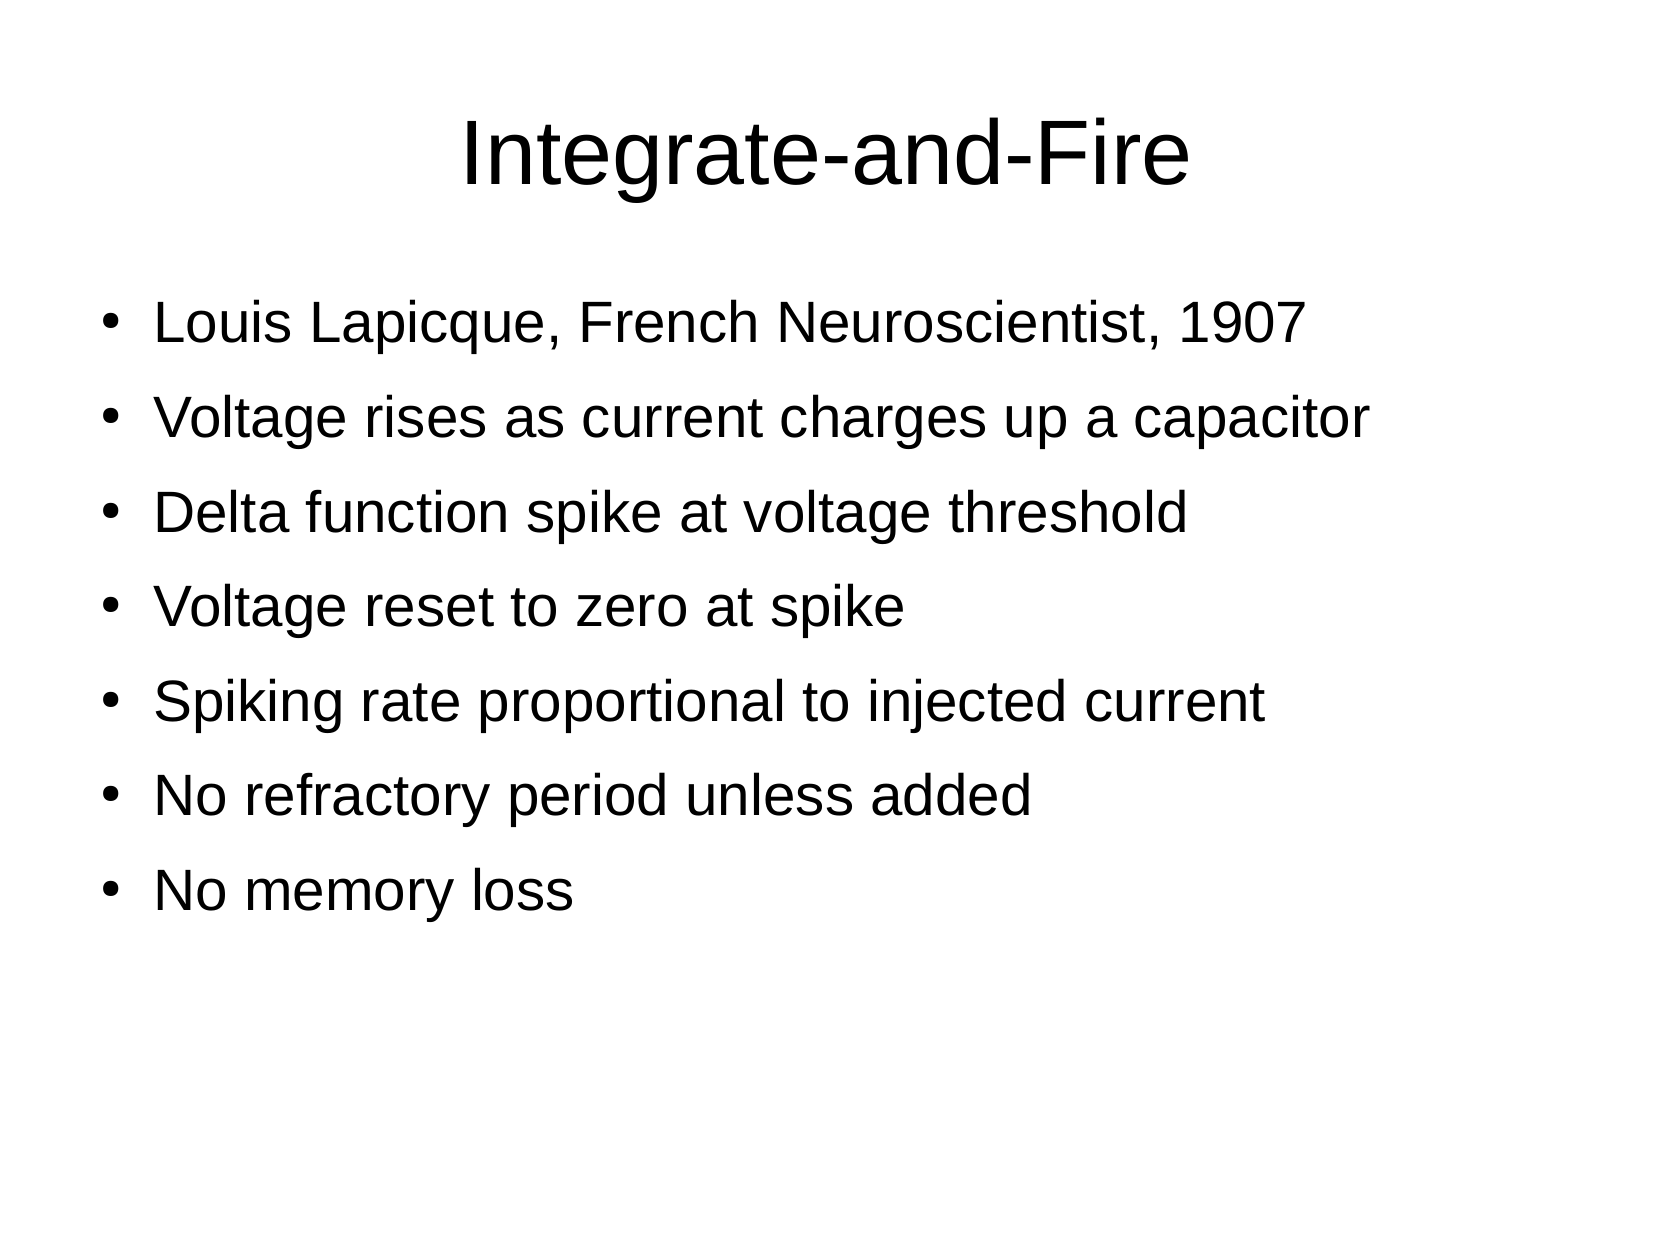

# Integrate-and-Fire
Louis Lapicque, French Neuroscientist, 1907
Voltage rises as current charges up a capacitor
Delta function spike at voltage threshold
Voltage reset to zero at spike
Spiking rate proportional to injected current
No refractory period unless added
No memory loss